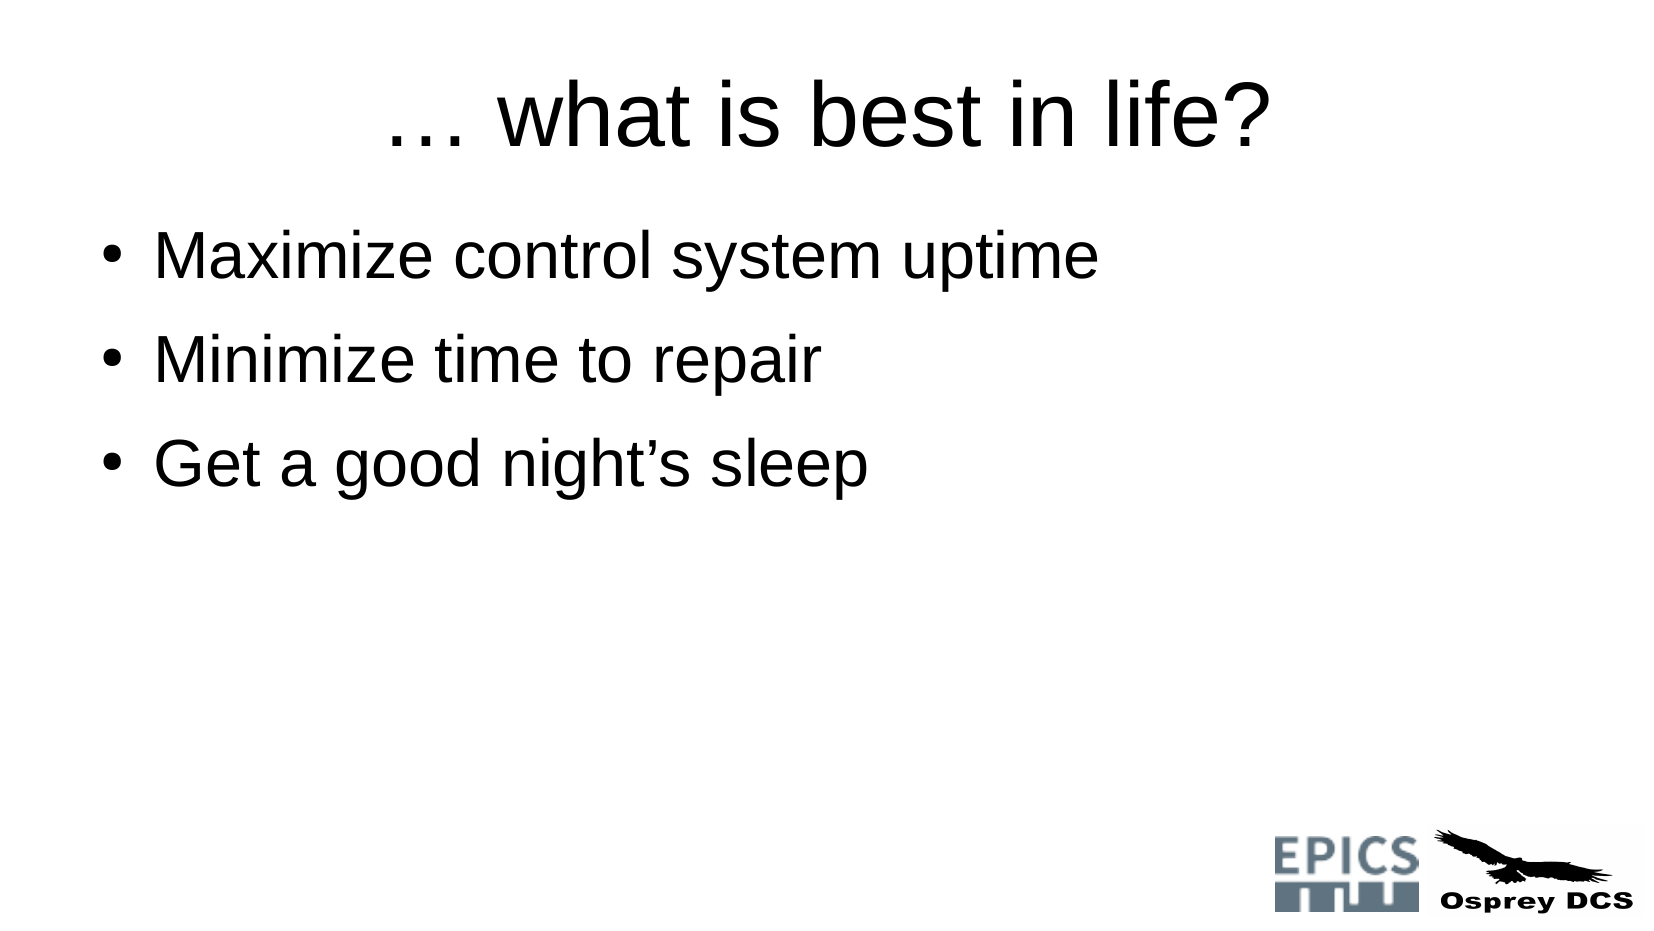

# … what is best in life?
Maximize control system uptime
Minimize time to repair
Get a good night’s sleep